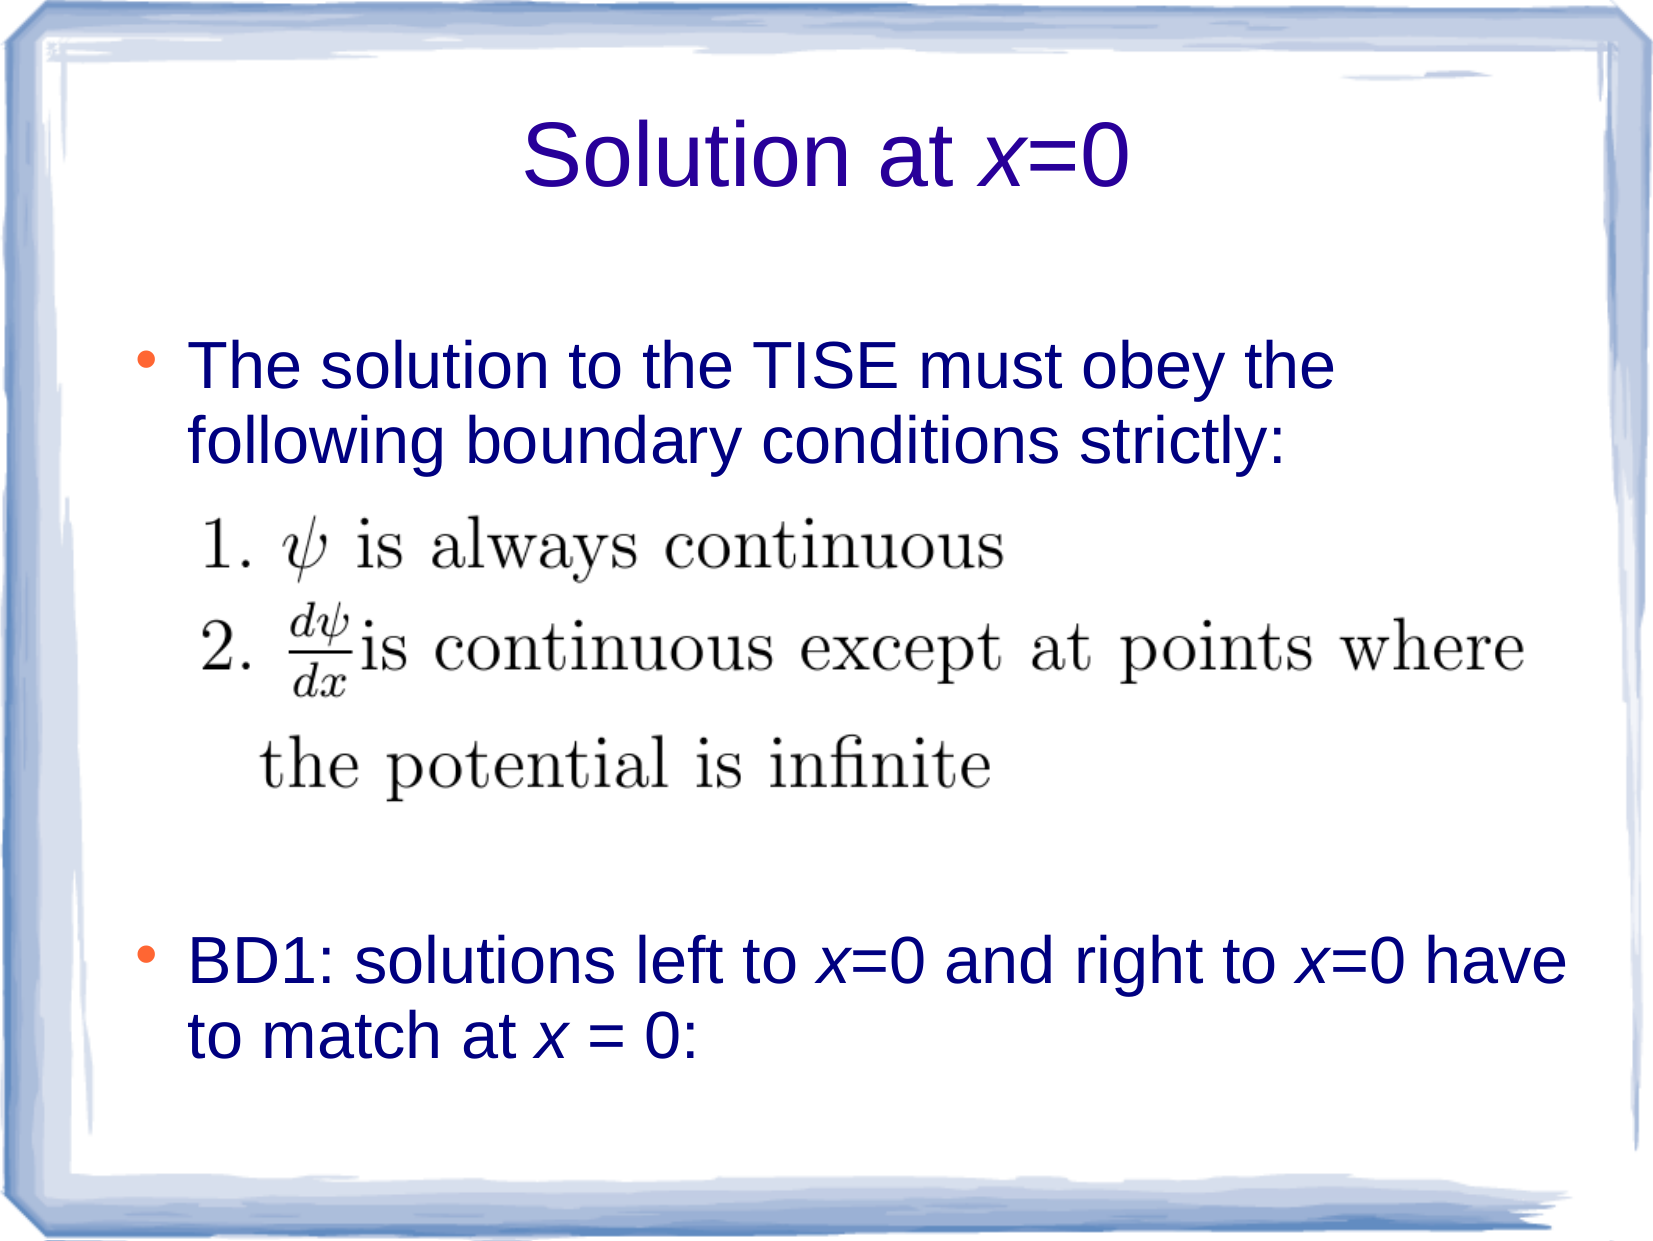

# Solution at x=0
The solution to the TISE must obey the following boundary conditions strictly:
BD1: solutions left to x=0 and right to x=0 have to match at x = 0: